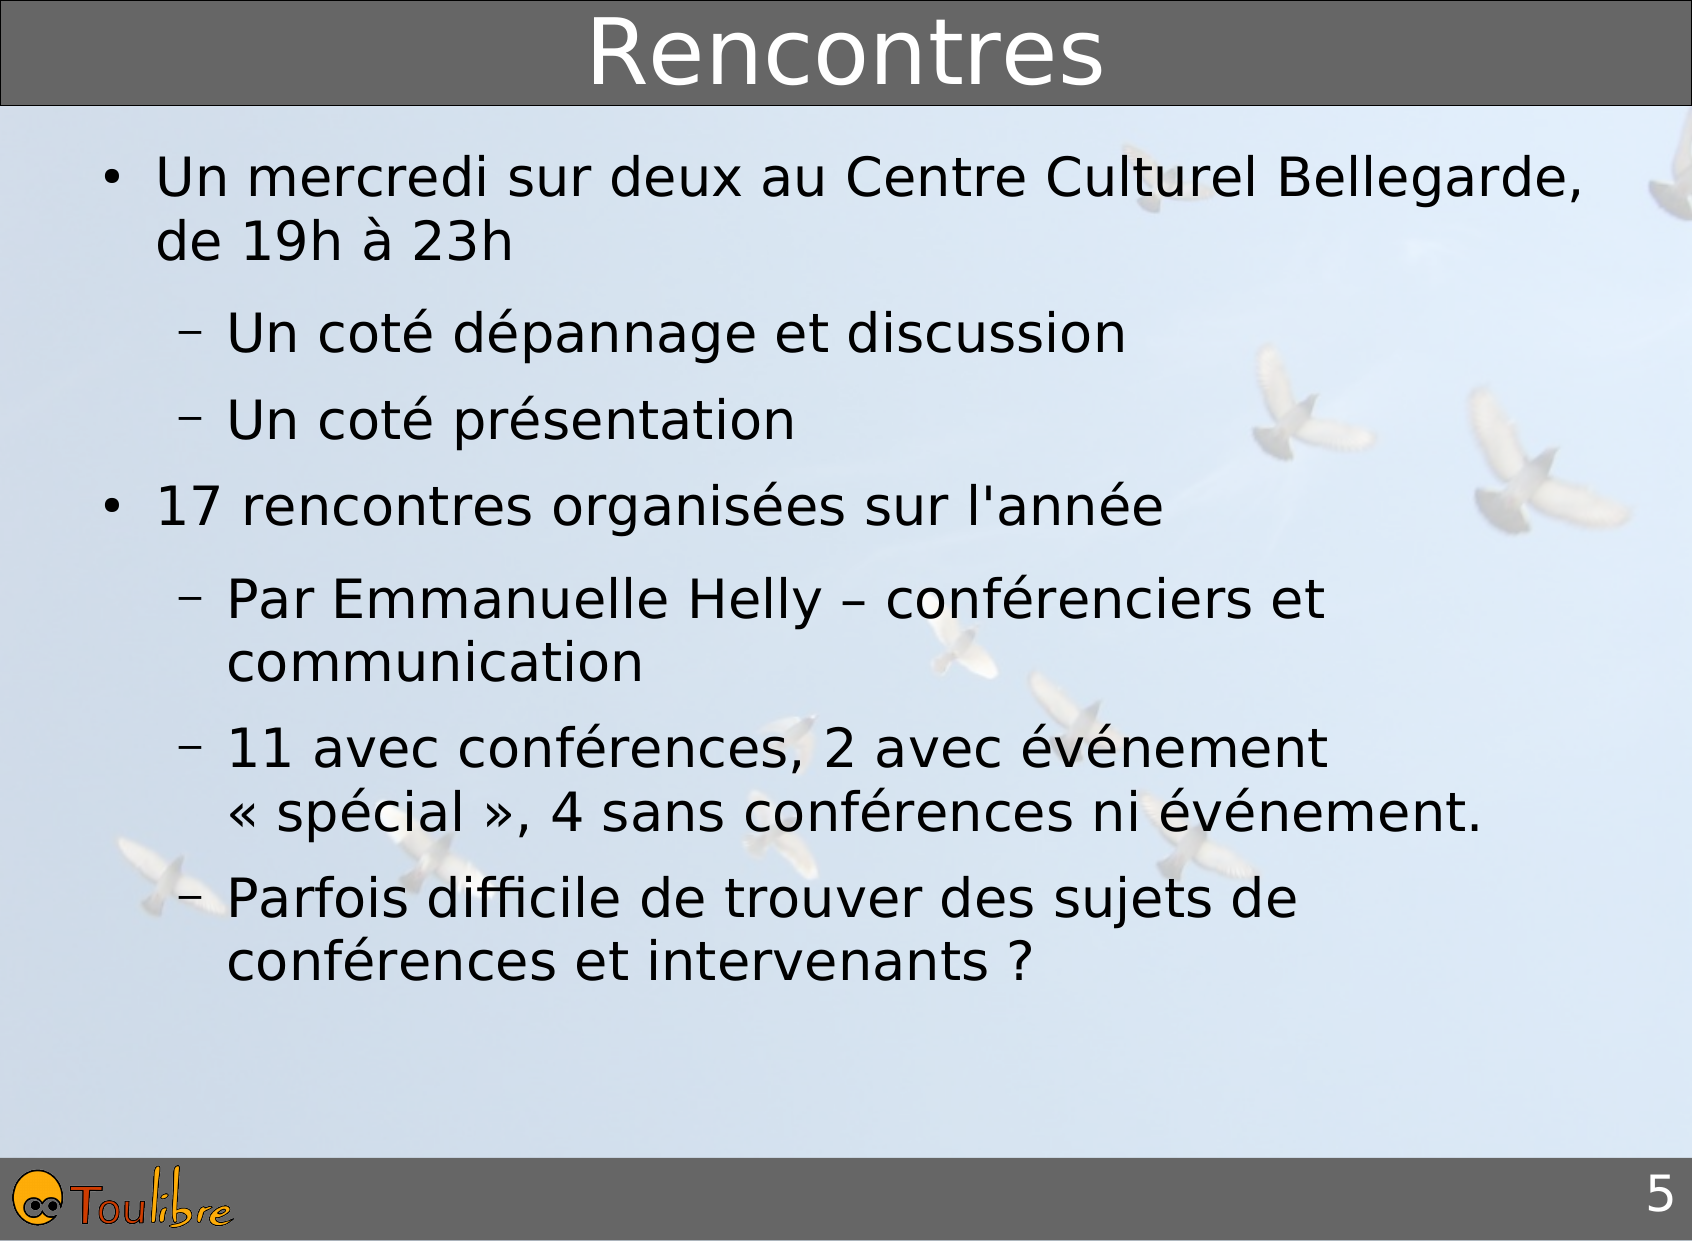

# Rencontres
Un mercredi sur deux au Centre Culturel Bellegarde, de 19h à 23h
Un coté dépannage et discussion
Un coté présentation
17 rencontres organisées sur l'année
Par Emmanuelle Helly – conférenciers et communication
11 avec conférences, 2 avec événement « spécial », 4 sans conférences ni événement.
Parfois difficile de trouver des sujets de conférences et intervenants ?